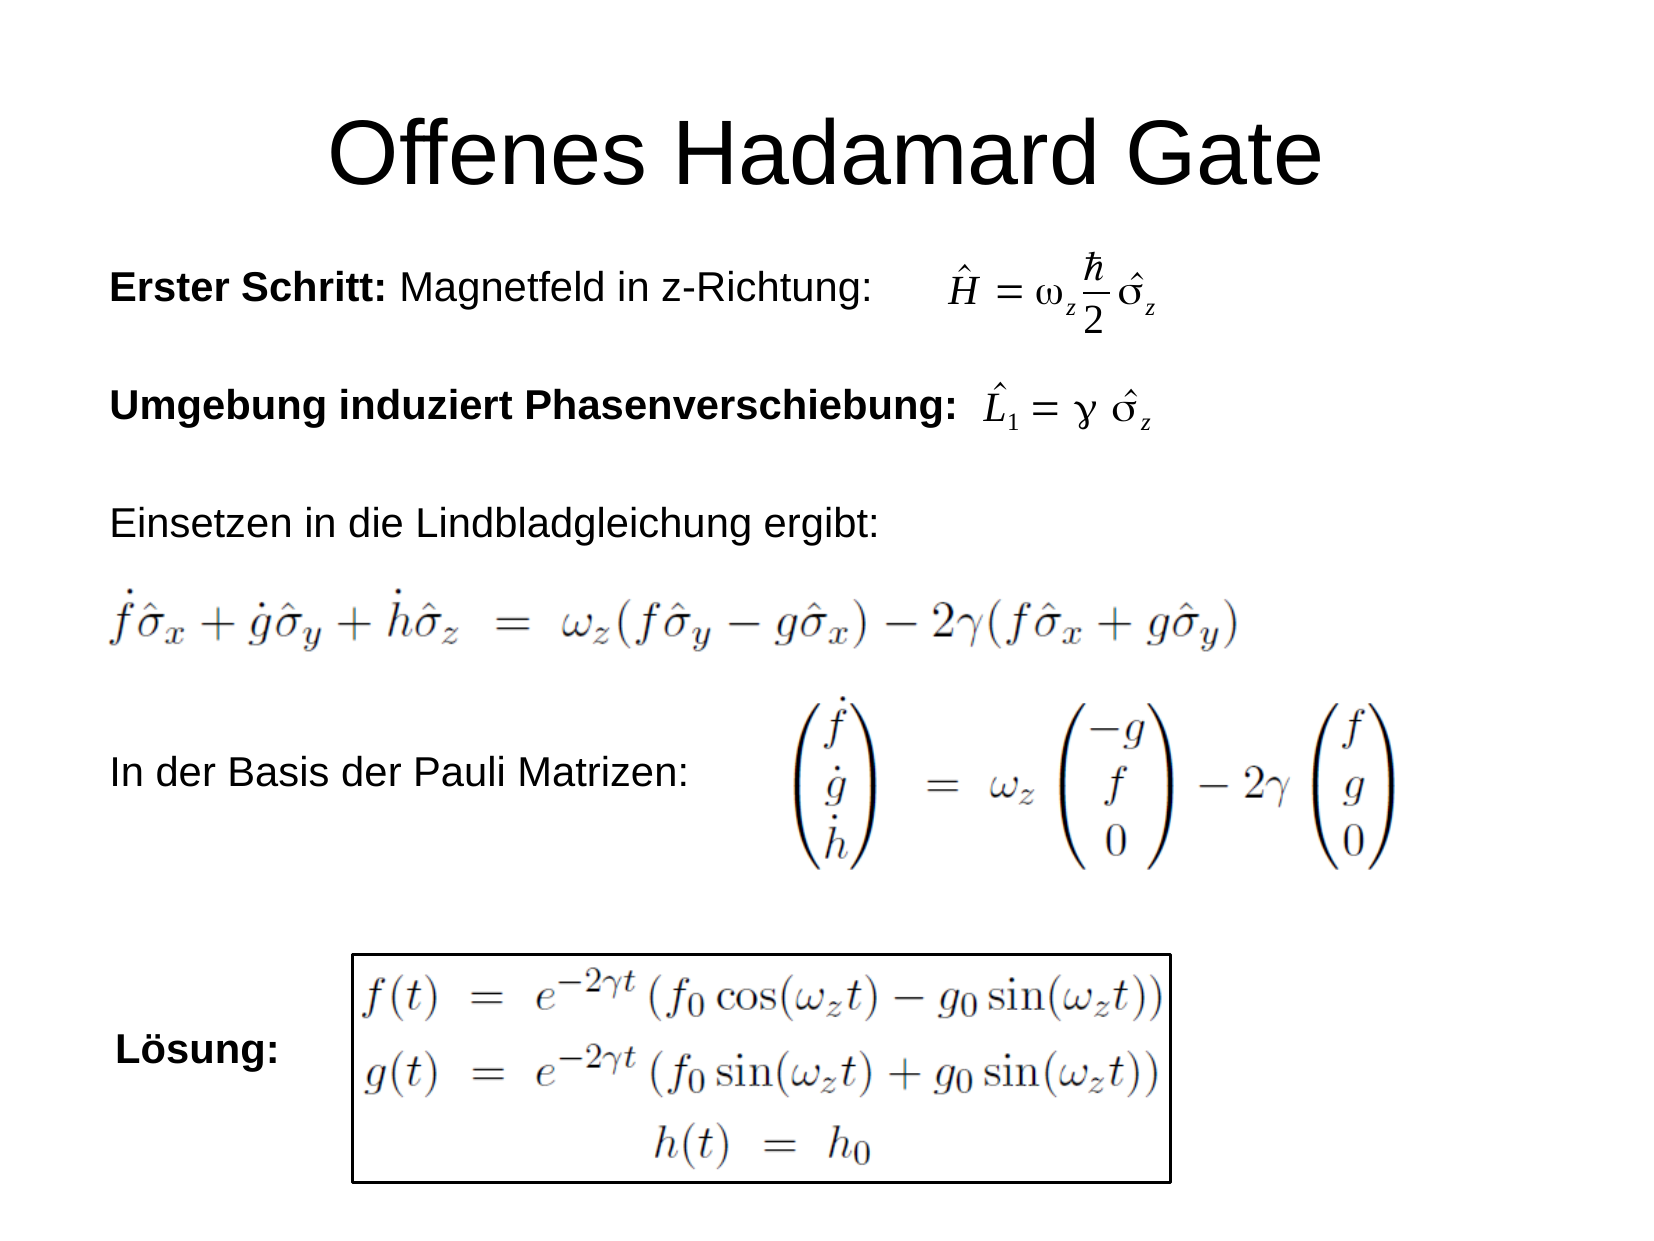

# Offenes Hadamard Gate
Erster Schritt: Magnetfeld in z-Richtung:
Umgebung induziert Phasenverschiebung:
Einsetzen in die Lindbladgleichung ergibt:
In der Basis der Pauli Matrizen:
Lösung: